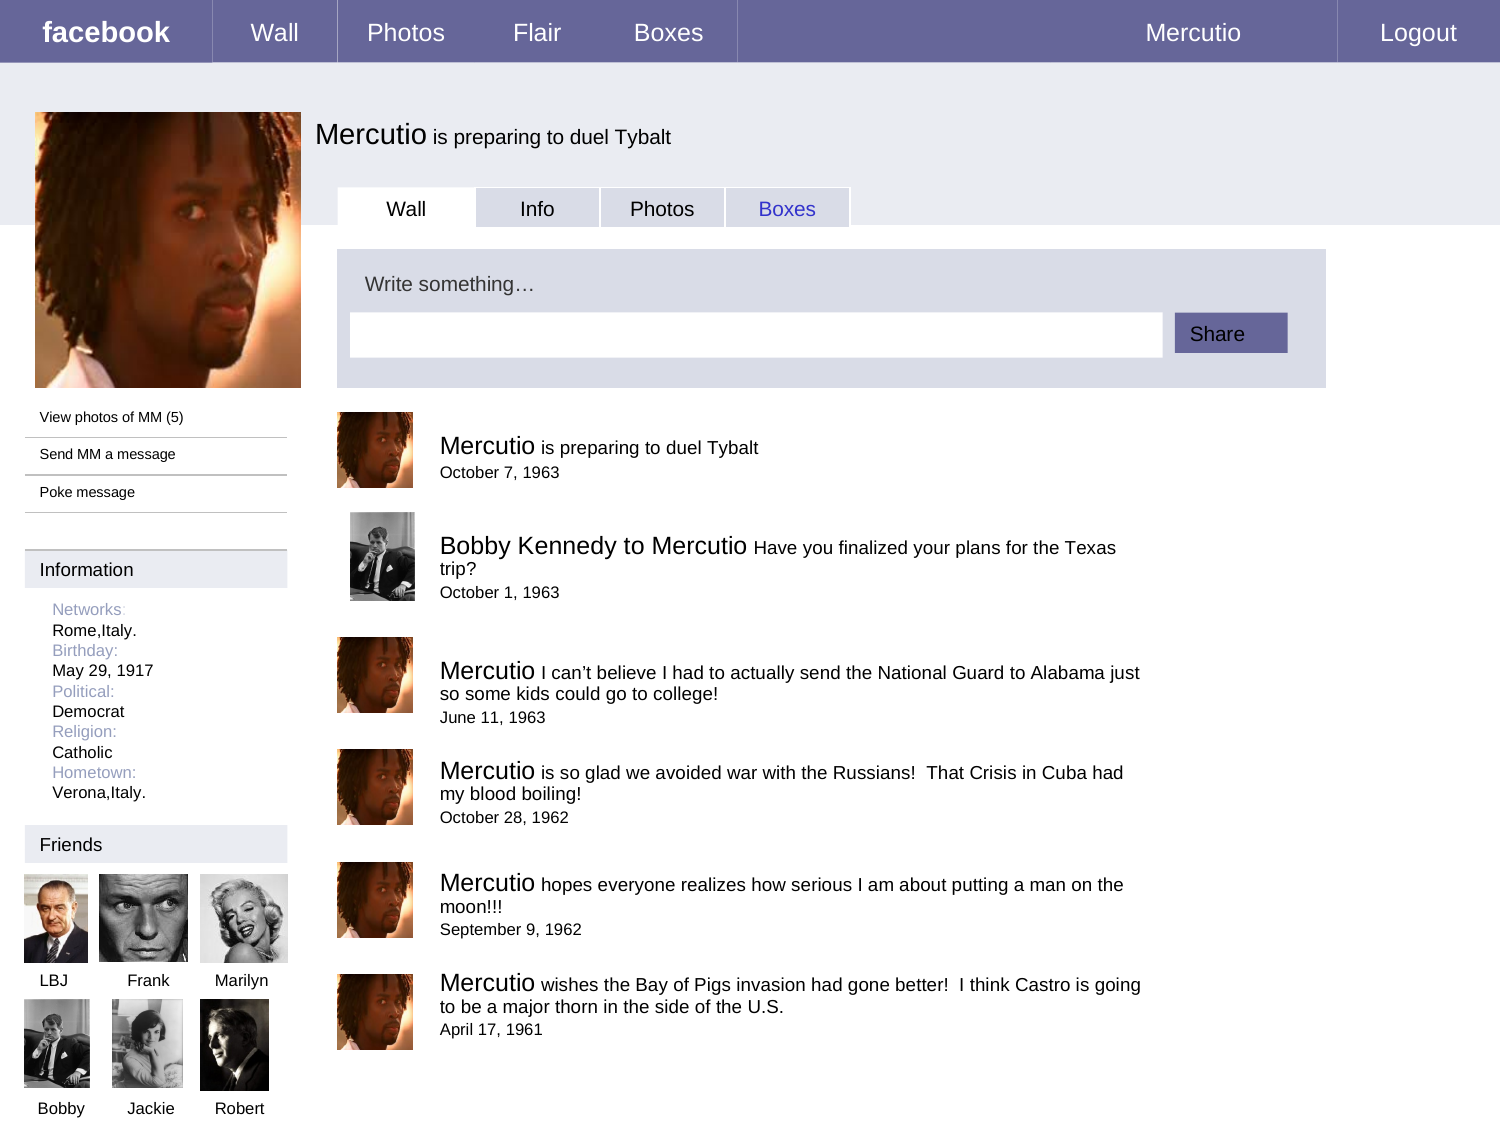

# facebook
Wall
Photos
Flair
Boxes
Mercutio
Logout
Mercutio is preparing to duel Tybalt
Wall
Info
Photos
Boxes
Write something…
Share
View photos of MM (5)
Mercutio is preparing to duel Tybalt
October 7, 1963
Send MM a message
Poke message
Bobby Kennedy to Mercutio Have you finalized your plans for the Texas trip?
October 1, 1963
Information
Networks:
Rome,Italy.
Birthday:
May 29, 1917
Political:
Democrat
Religion:
Catholic
Hometown:
Verona,Italy.
Mercutio I can’t believe I had to actually send the National Guard to Alabama just so some kids could go to college!
June 11, 1963
Mercutio is so glad we avoided war with the Russians! That Crisis in Cuba had my blood boiling!
October 28, 1962
Friends
Mercutio hopes everyone realizes how serious I am about putting a man on the moon!!!
September 9, 1962
LBJ
Frank
Marilyn
Mercutio wishes the Bay of Pigs invasion had gone better! I think Castro is going to be a major thorn in the side of the U.S.
April 17, 1961
Bobby
Jackie
Robert